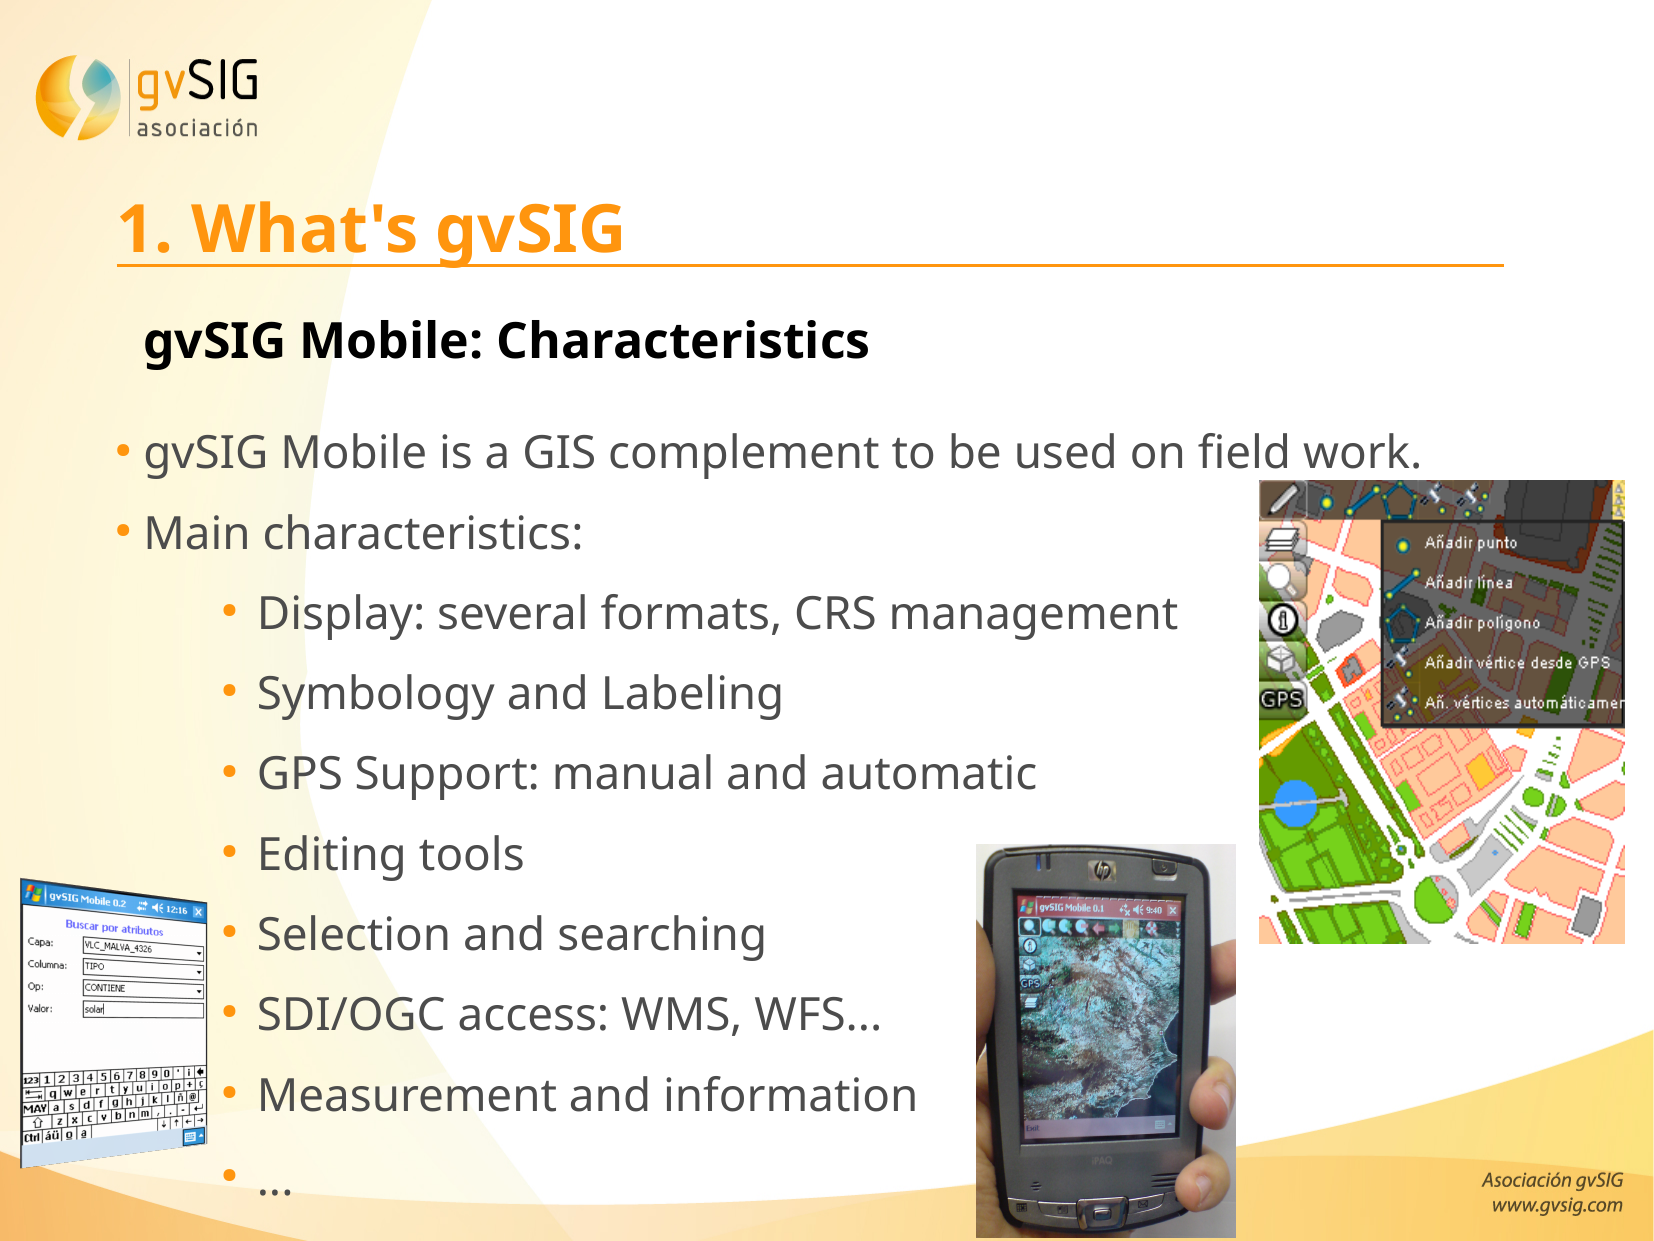

# 1. What's gvSIG
gvSIG Mobile: Characteristics
 gvSIG Mobile is a GIS complement to be used on field work.
 Main characteristics:
Display: several formats, CRS management
Symbology and Labeling
GPS Support: manual and automatic
Editing tools
Selection and searching
SDI/OGC access: WMS, WFS...
Measurement and information
...